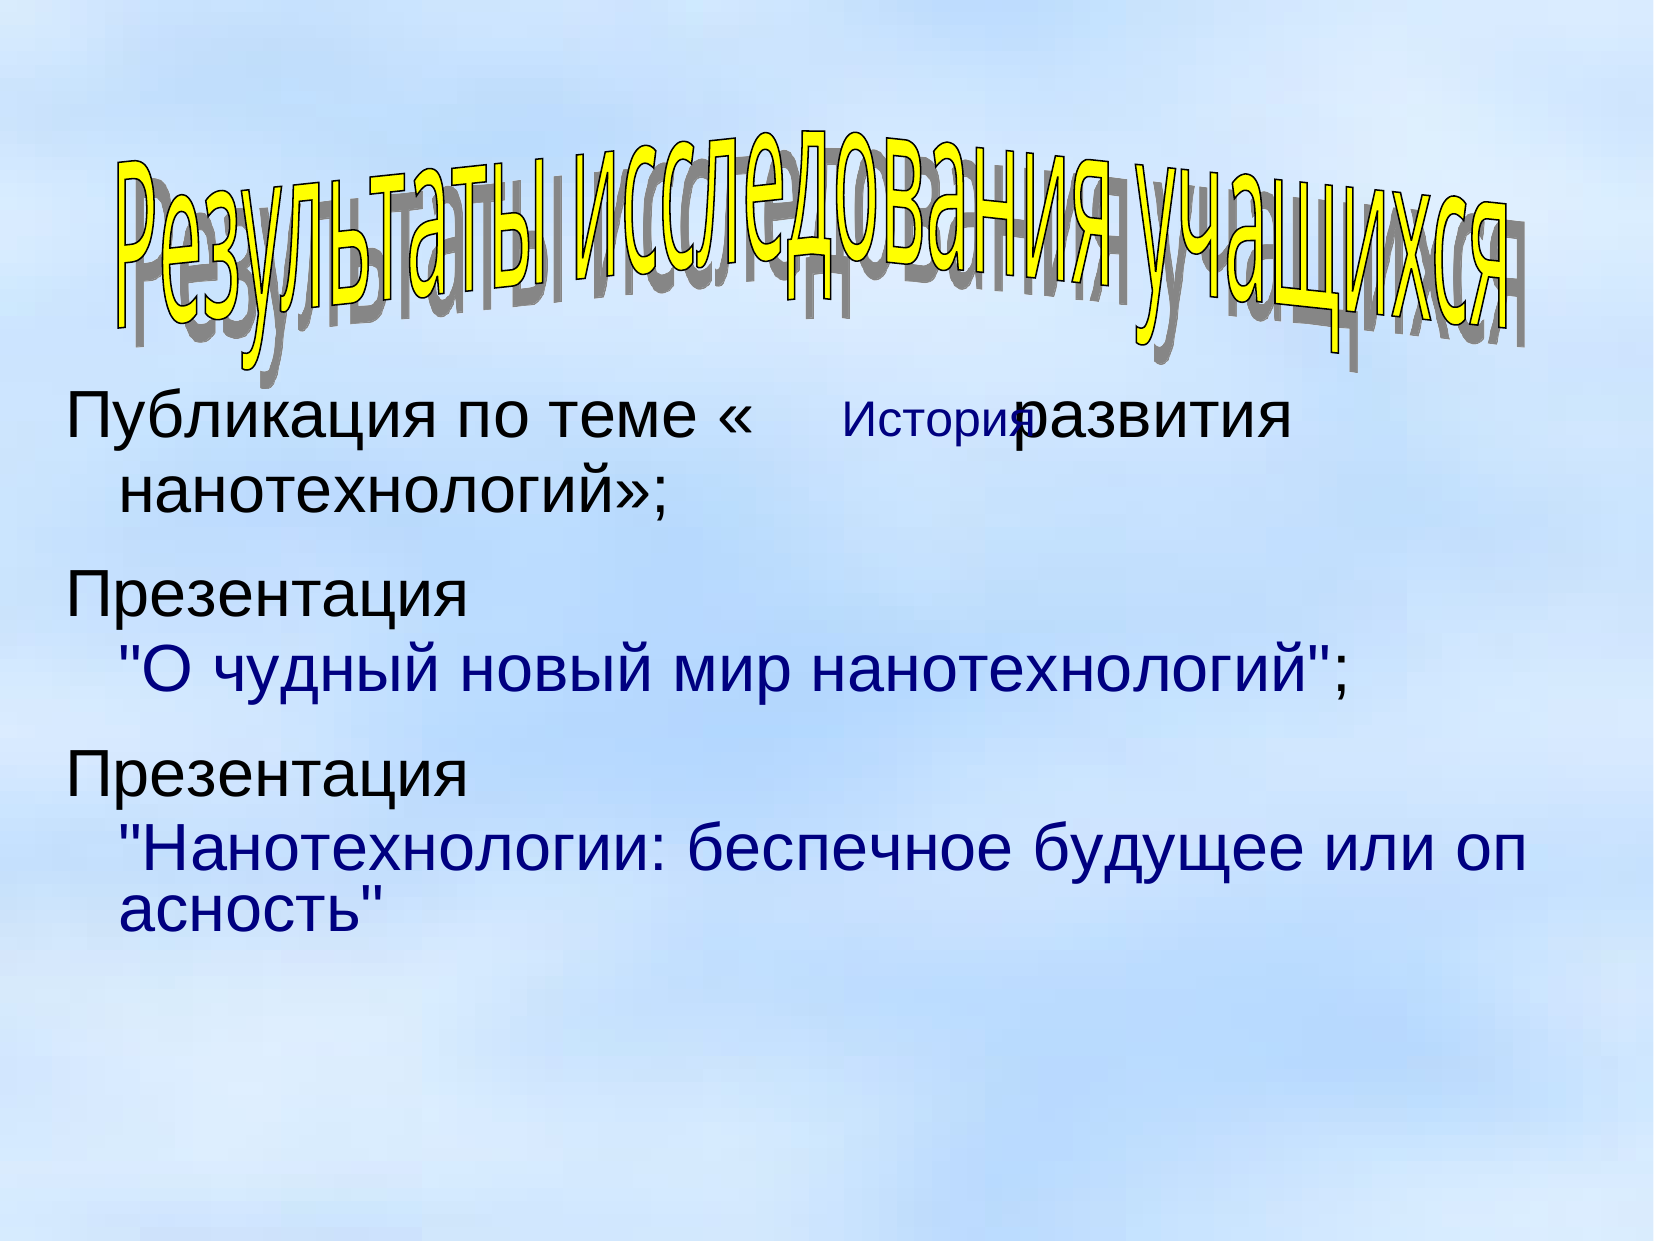

#
Результаты исследования учащихся
Публикация по теме « развития нанотехнологий»;
Презентация"О чудный новый мир нанотехнологий";
Презентация "Нанотехнологии: беспечное будущее или опасность"
История